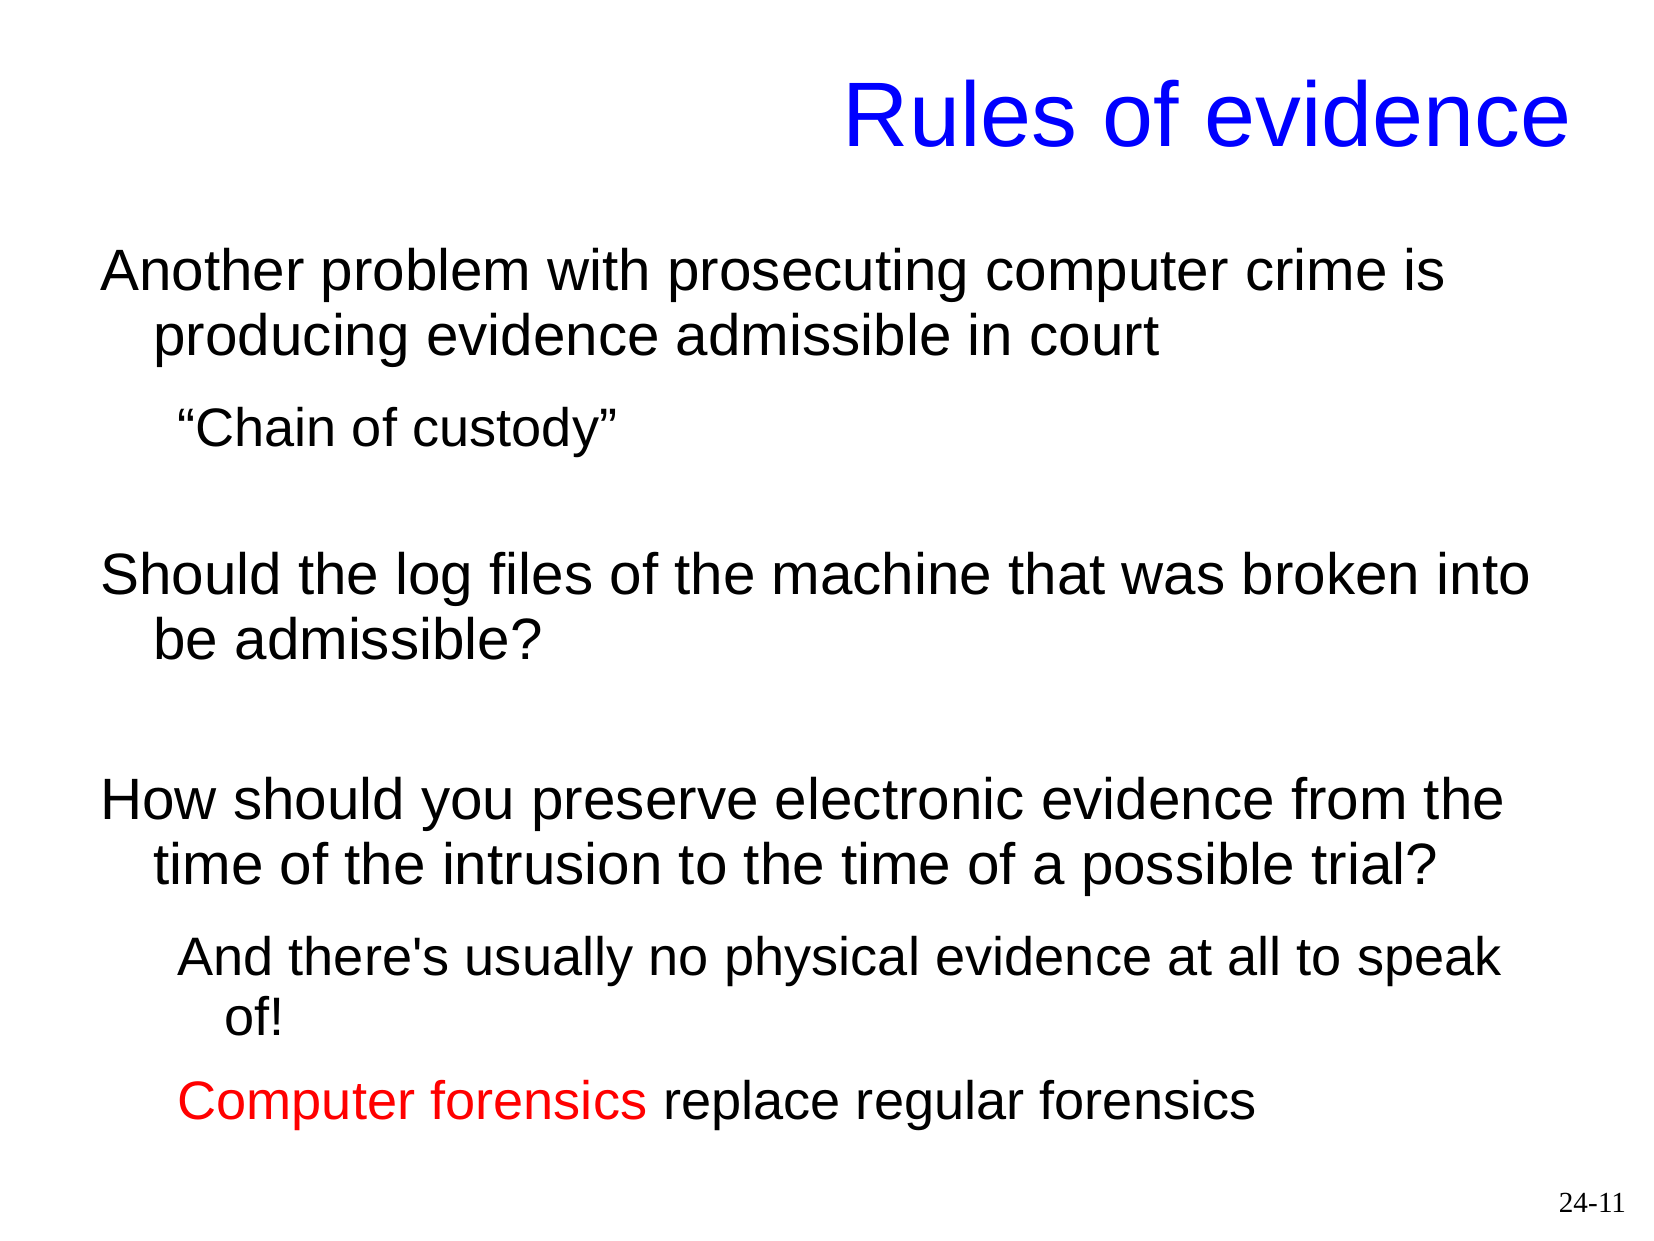

# Rules of evidence
Another problem with prosecuting computer crime is producing evidence admissible in court
“Chain of custody”
Should the log files of the machine that was broken into be admissible?
How should you preserve electronic evidence from the time of the intrusion to the time of a possible trial?
And there's usually no physical evidence at all to speak of!
Computer forensics replace regular forensics